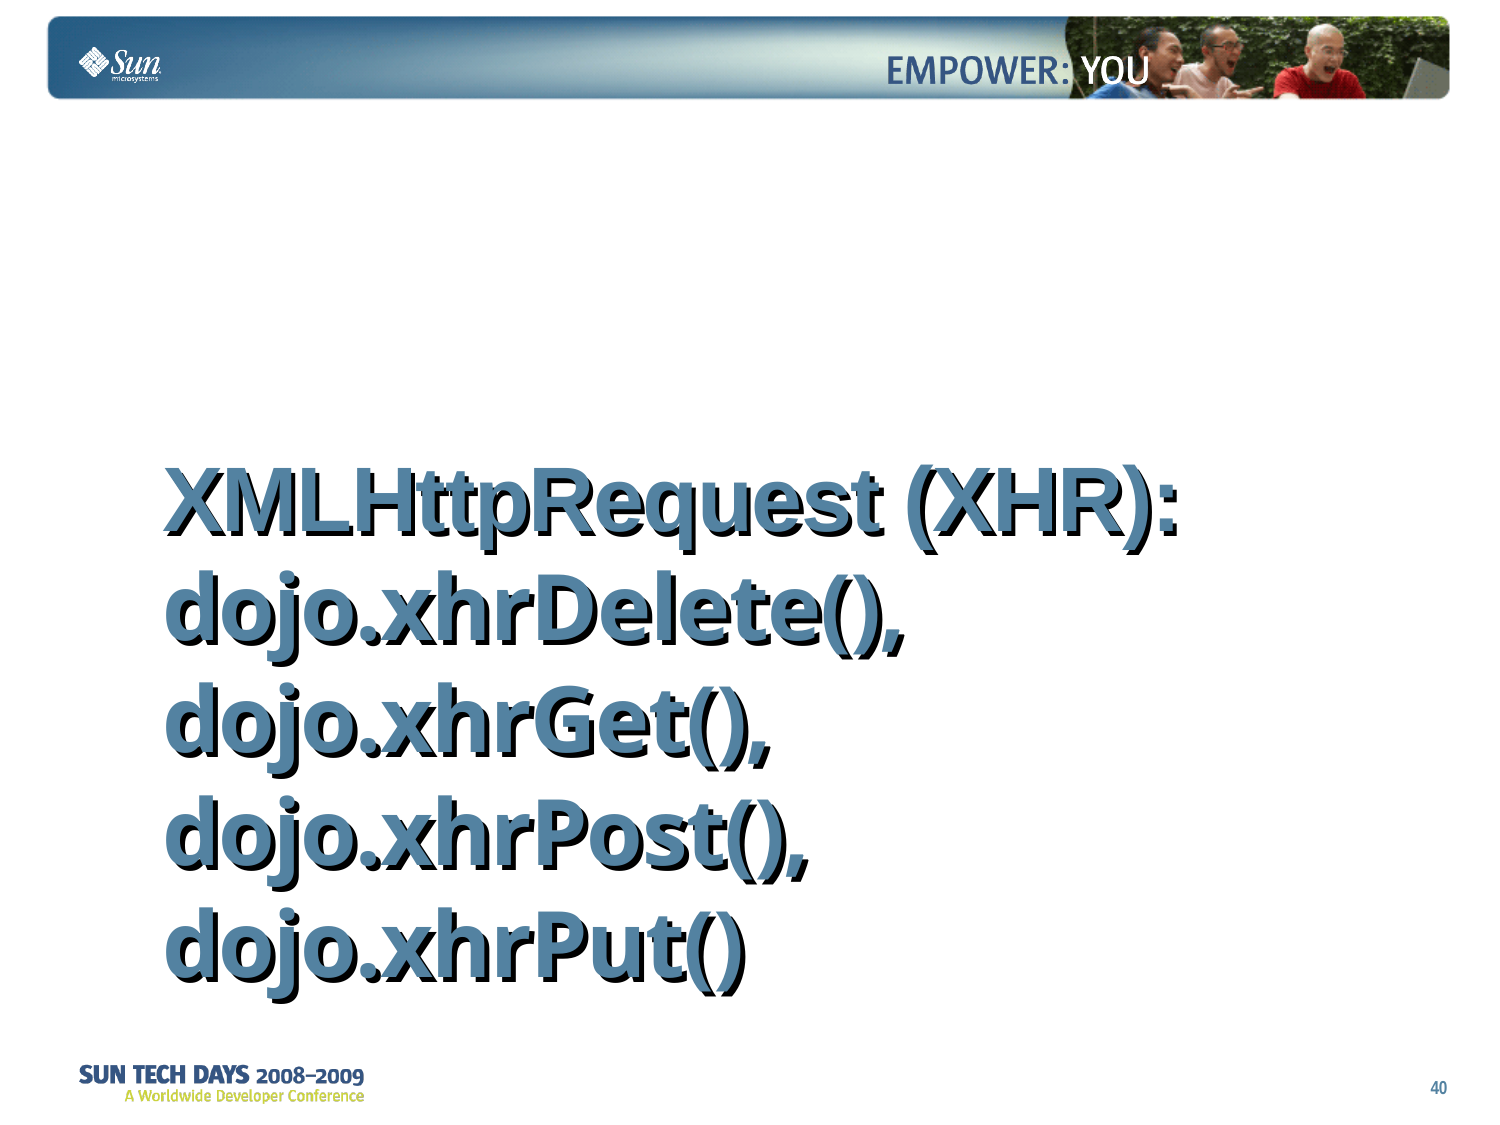

# XMLHttpRequest (XHR): dojo.xhrDelete(), dojo.xhrGet(), dojo.xhrPost(), dojo.xhrPut()